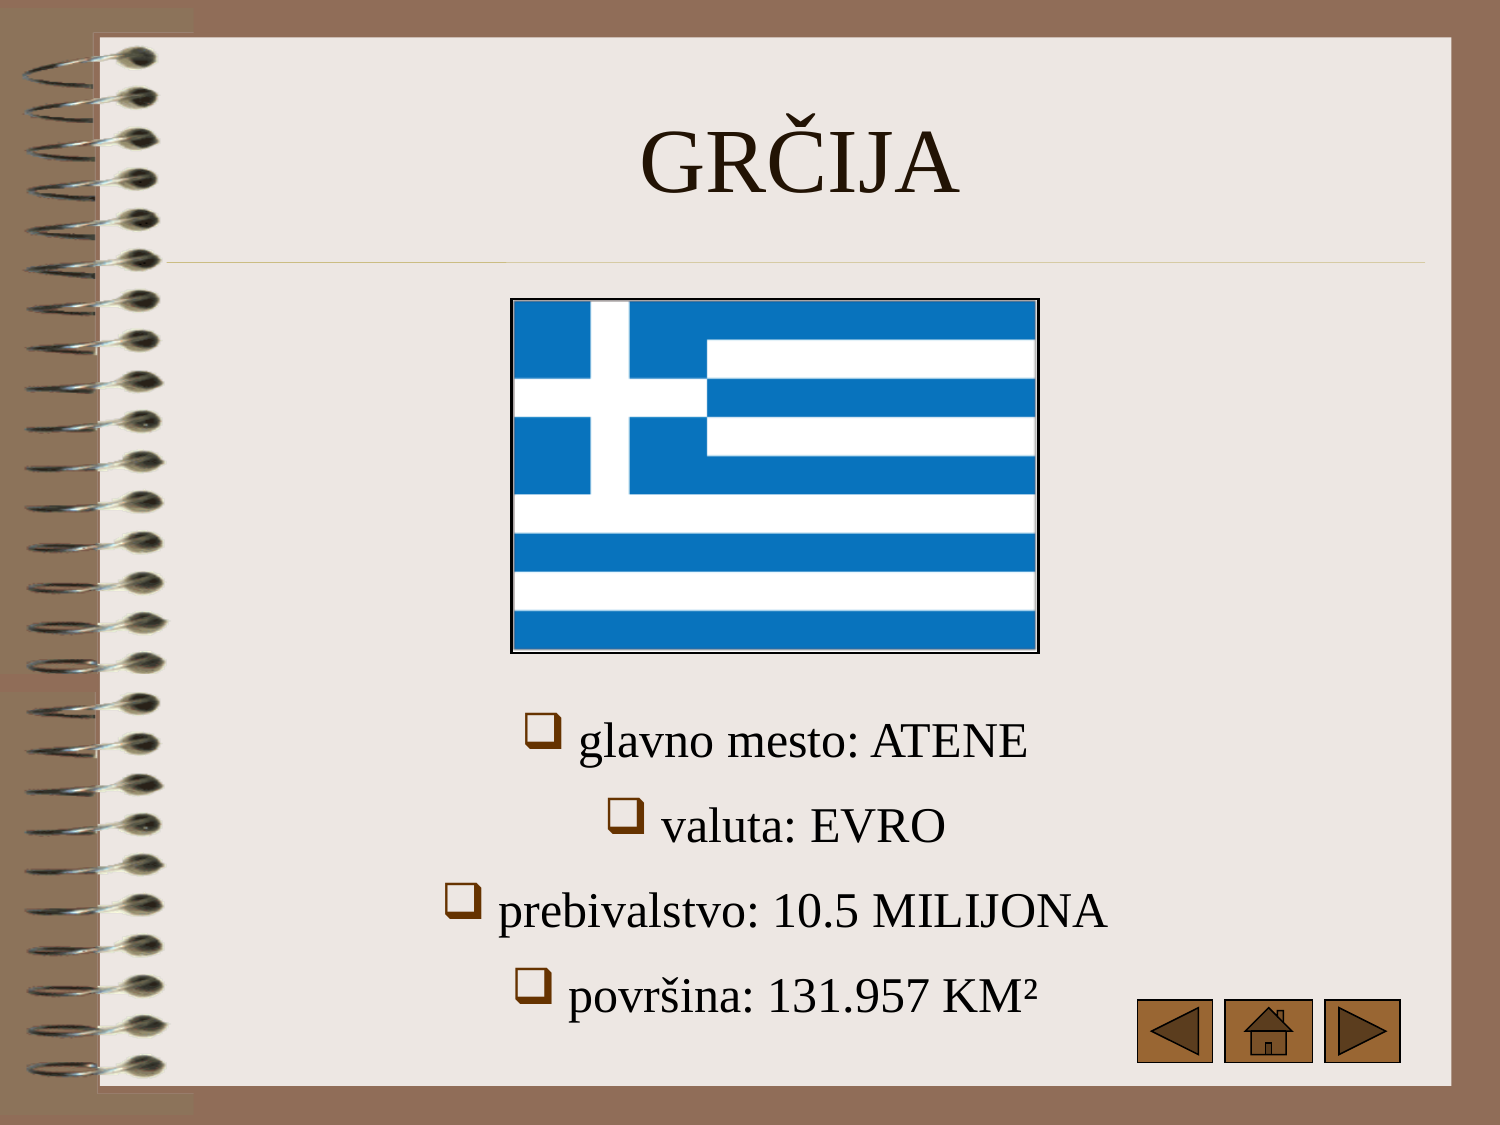

# GRČIJA
 glavno mesto: ATENE
 valuta: EVRO
 prebivalstvo: 10.5 MILIJONA
 površina: 131.957 KM²